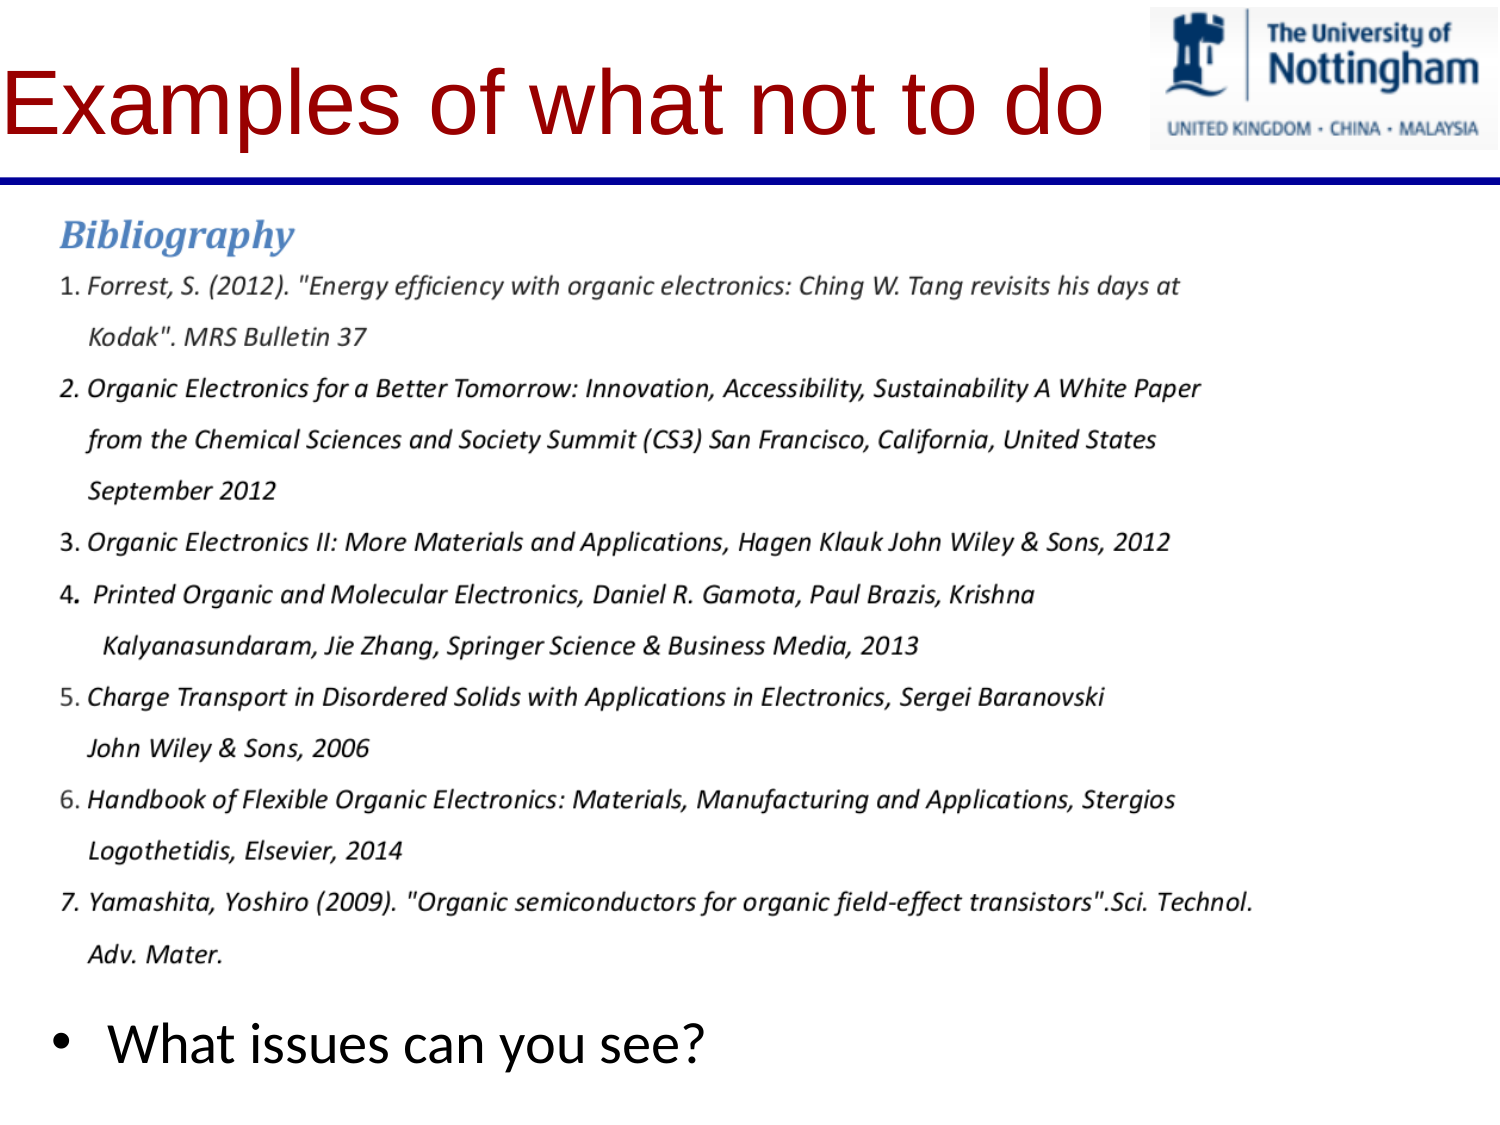

# Examples of what not to do
What issues can you see?